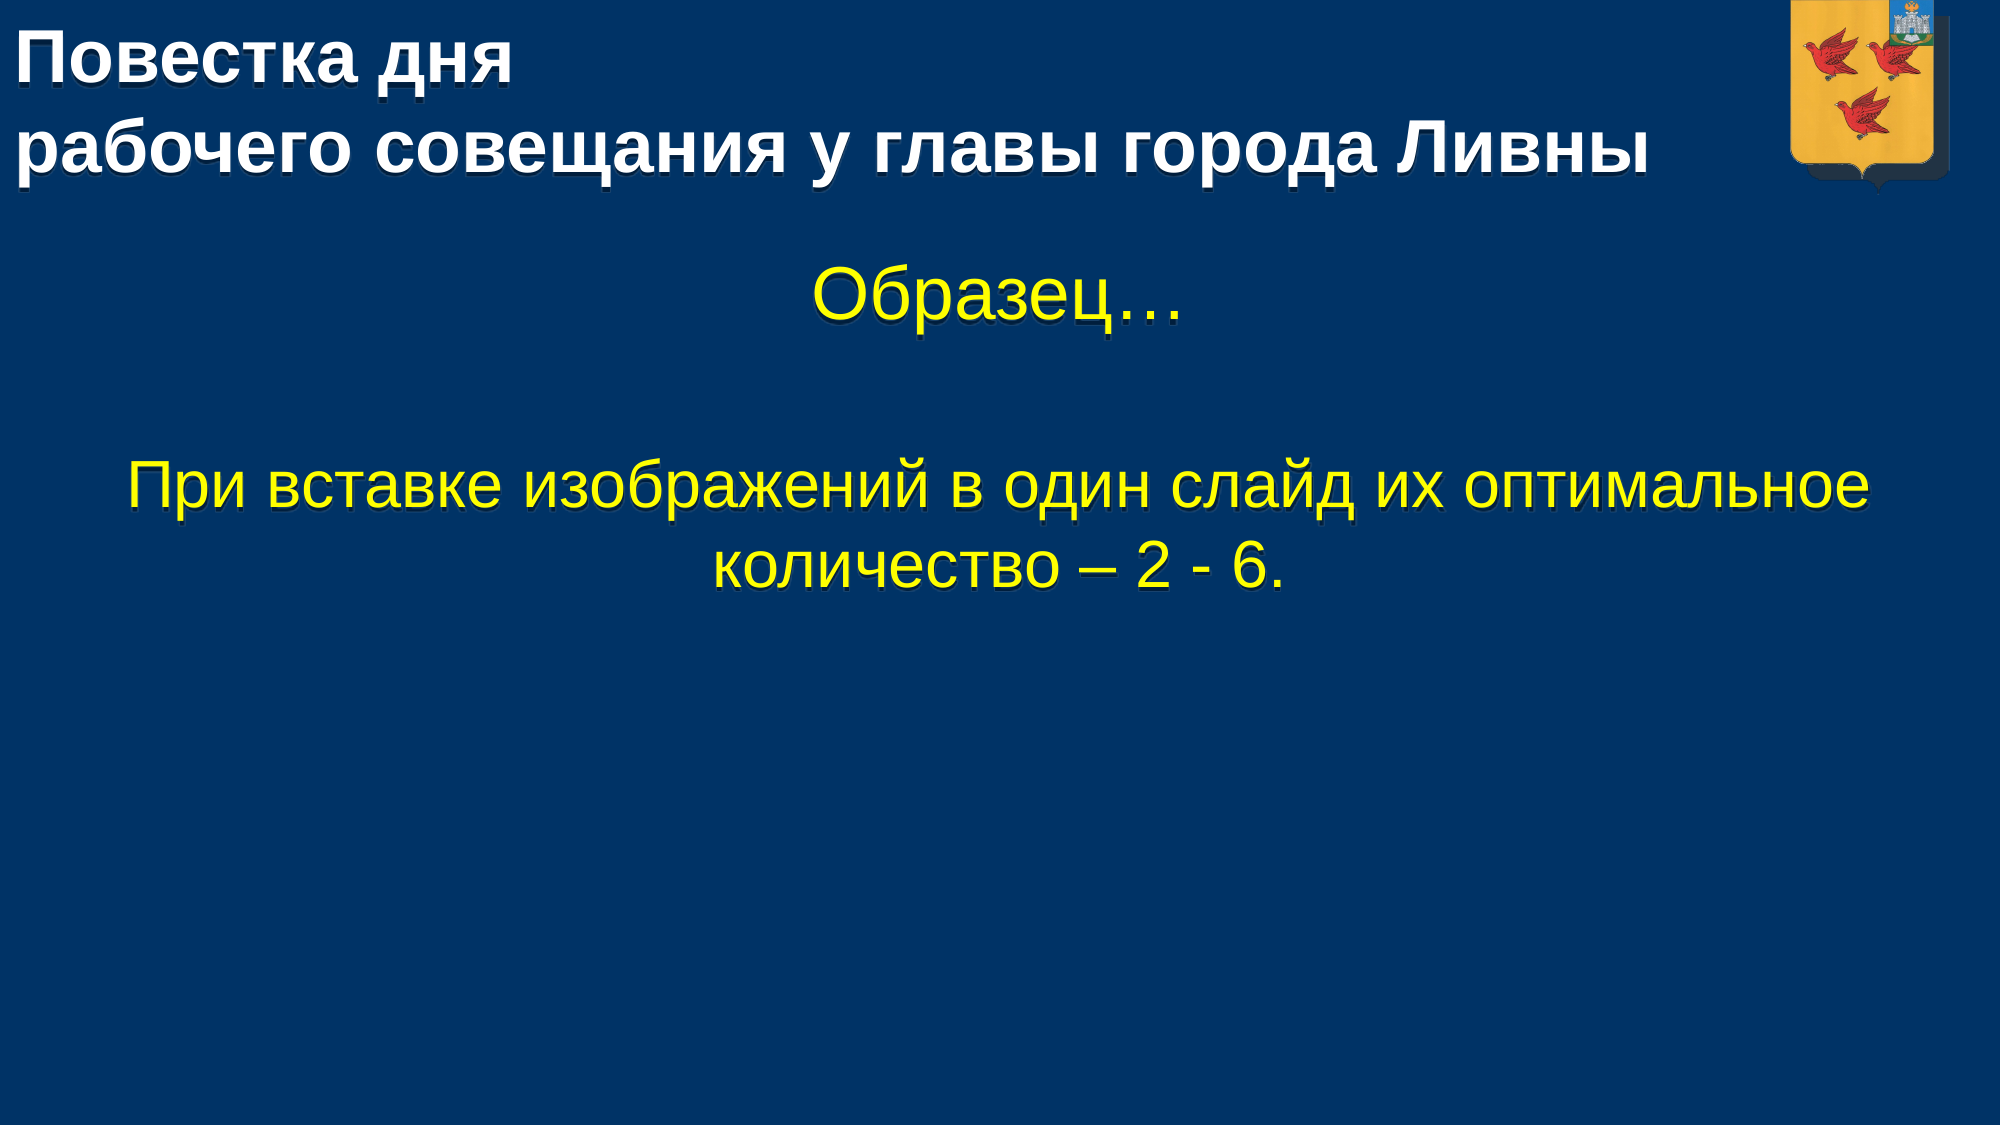

Повестка дня
рабочего совещания у главы города Ливны
Образец…
При вставке изображений в один слайд их оптимальное количество – 2 - 6.